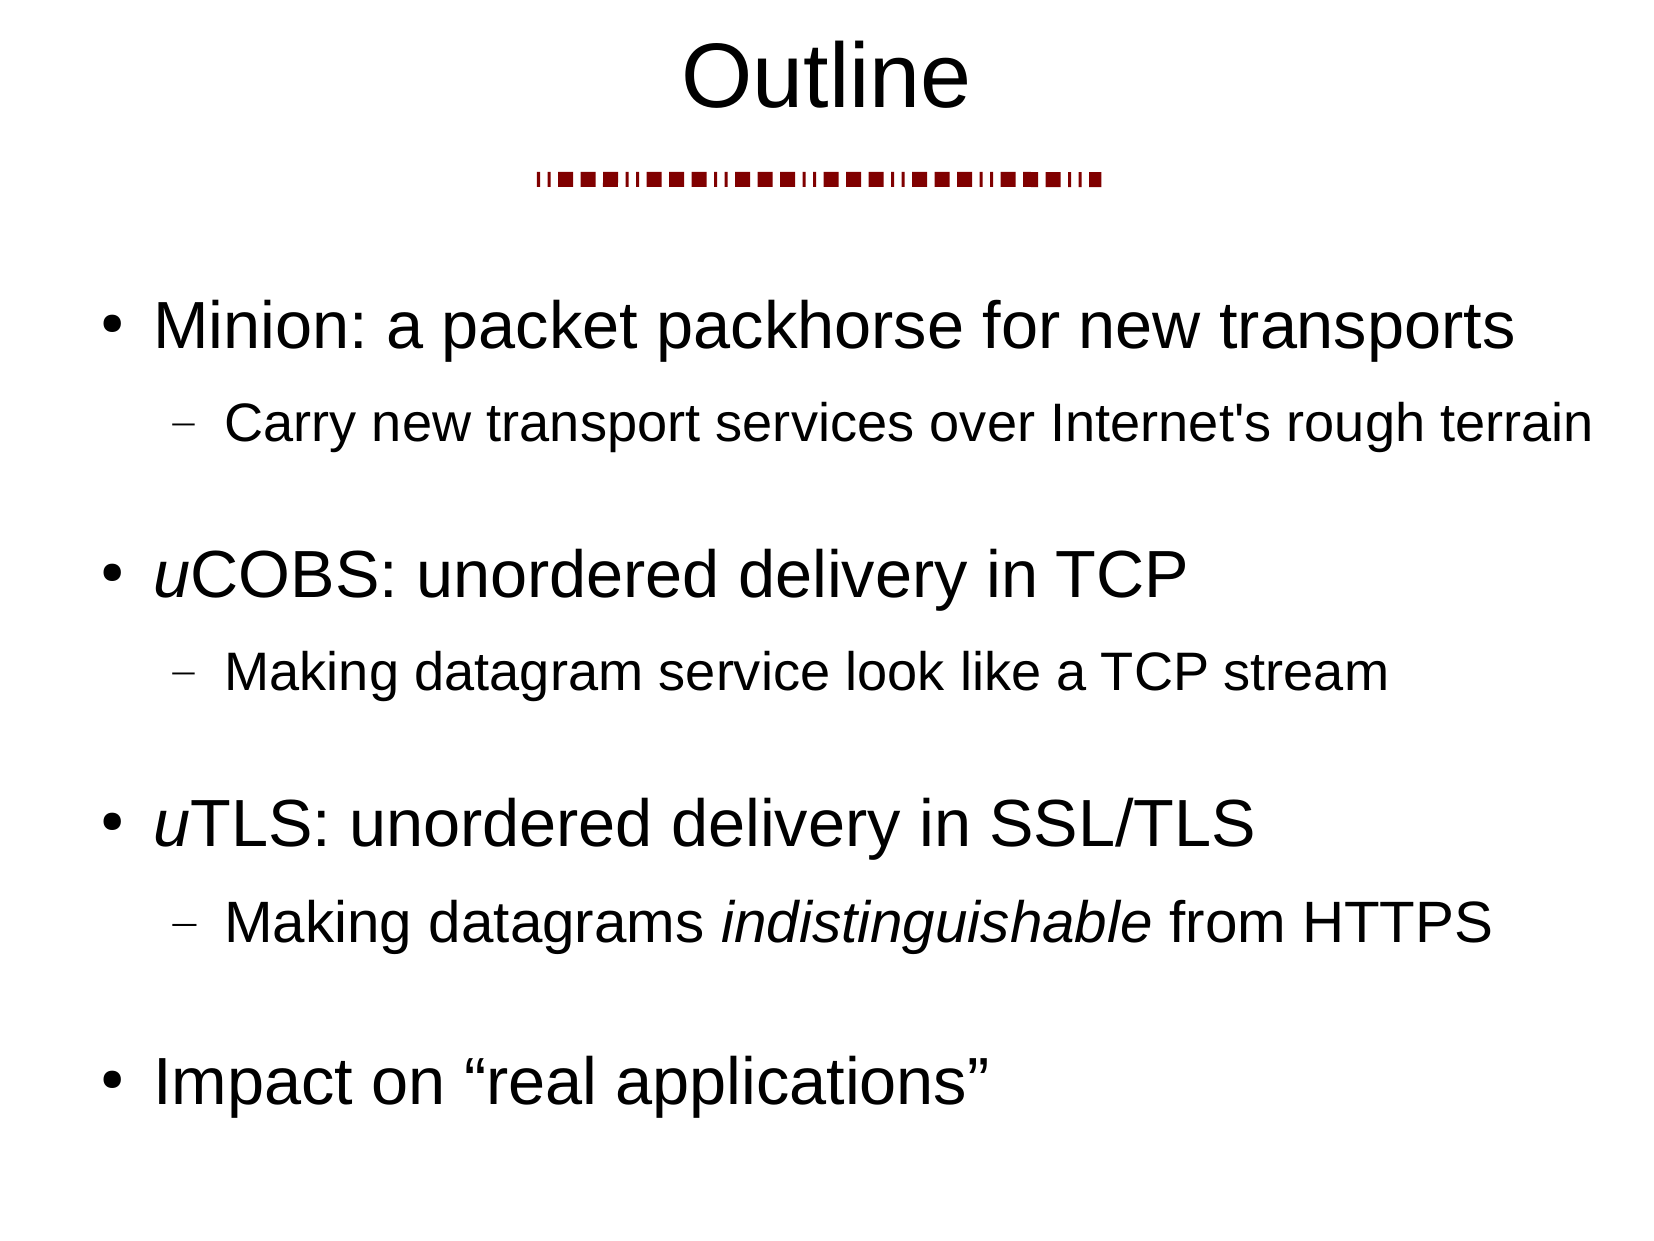

# Outline
Minion: a packet packhorse for new transports
Carry new transport services over Internet's rough terrain
uCOBS: unordered delivery in TCP
Making datagram service look like a TCP stream
uTLS: unordered delivery in SSL/TLS
Making datagrams indistinguishable from HTTPS
Impact on “real applications”